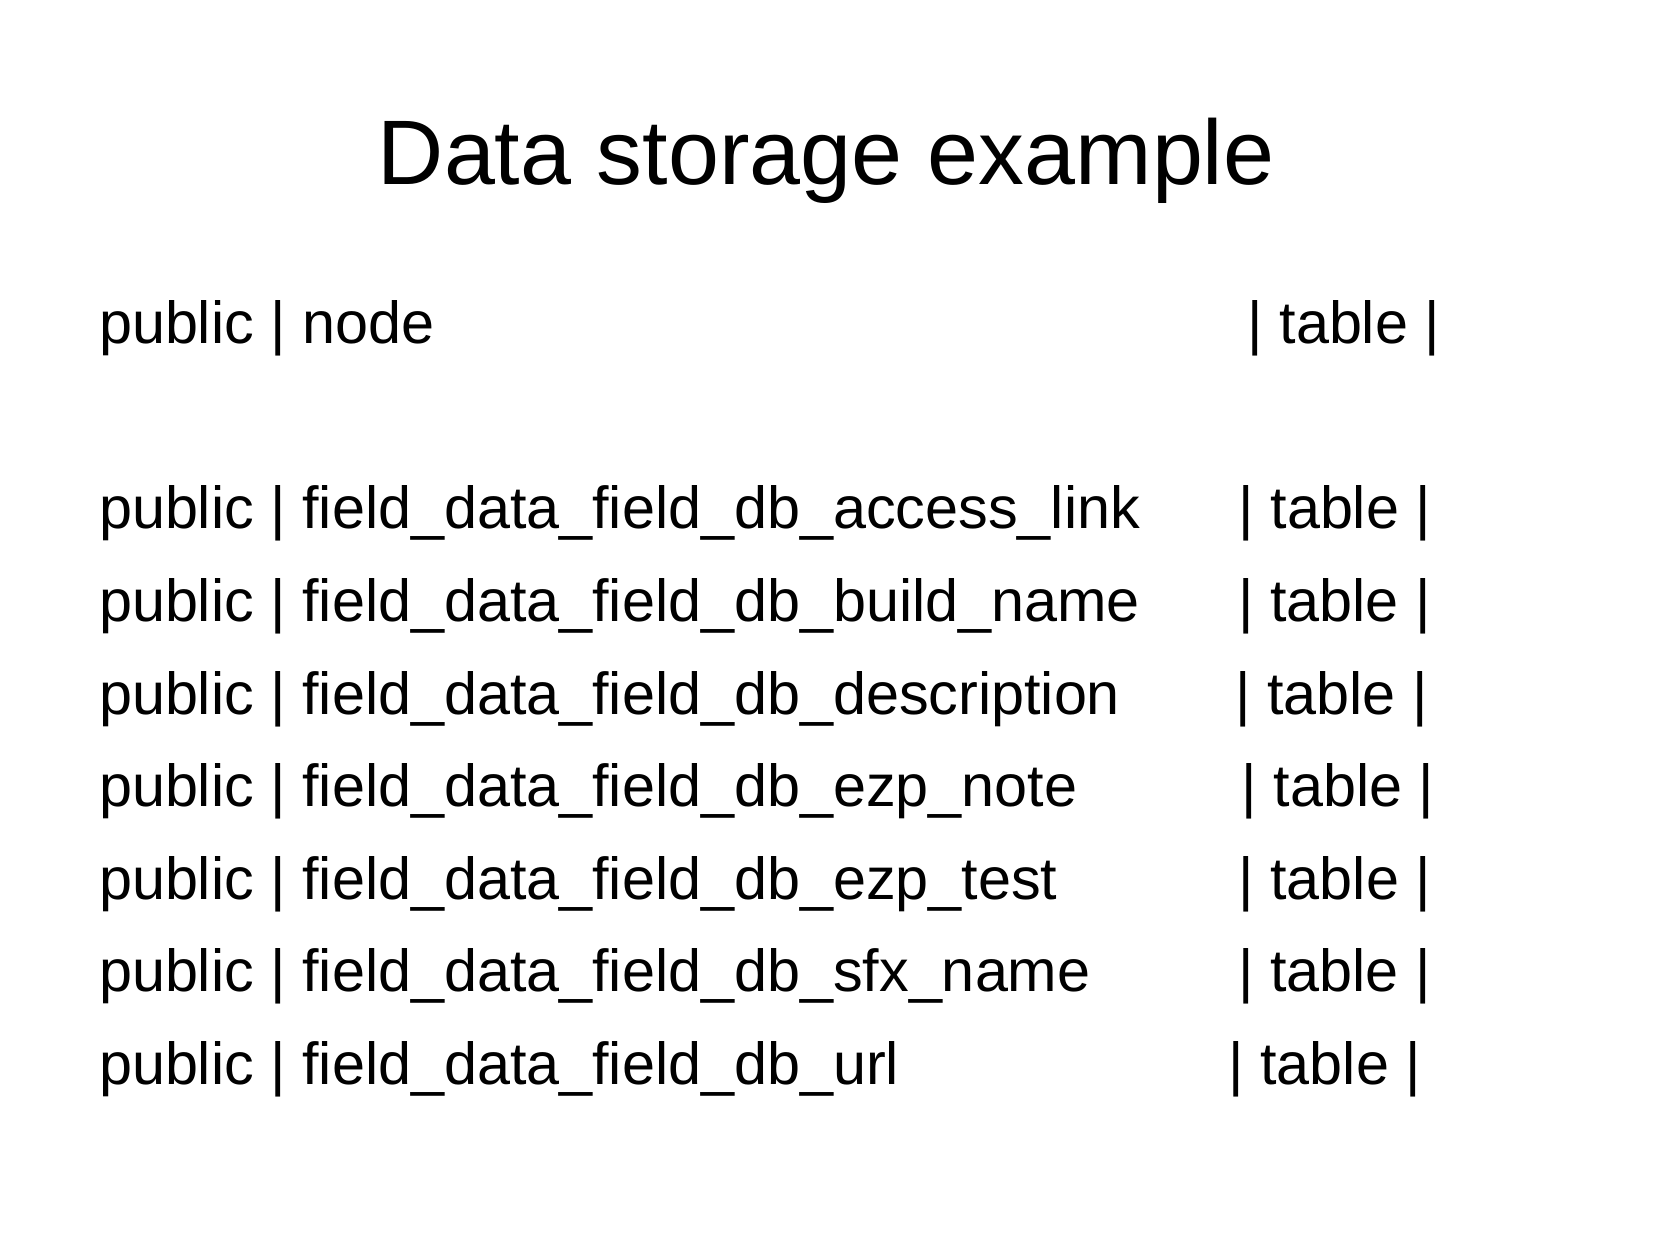

# Data storage example
 public | node 					 | table |
 public | field_data_field_db_access_link | table |
 public | field_data_field_db_build_name | table |
 public | field_data_field_db_description | table |
 public | field_data_field_db_ezp_note | table |
 public | field_data_field_db_ezp_test | table |
 public | field_data_field_db_sfx_name | table |
 public | field_data_field_db_url | table |